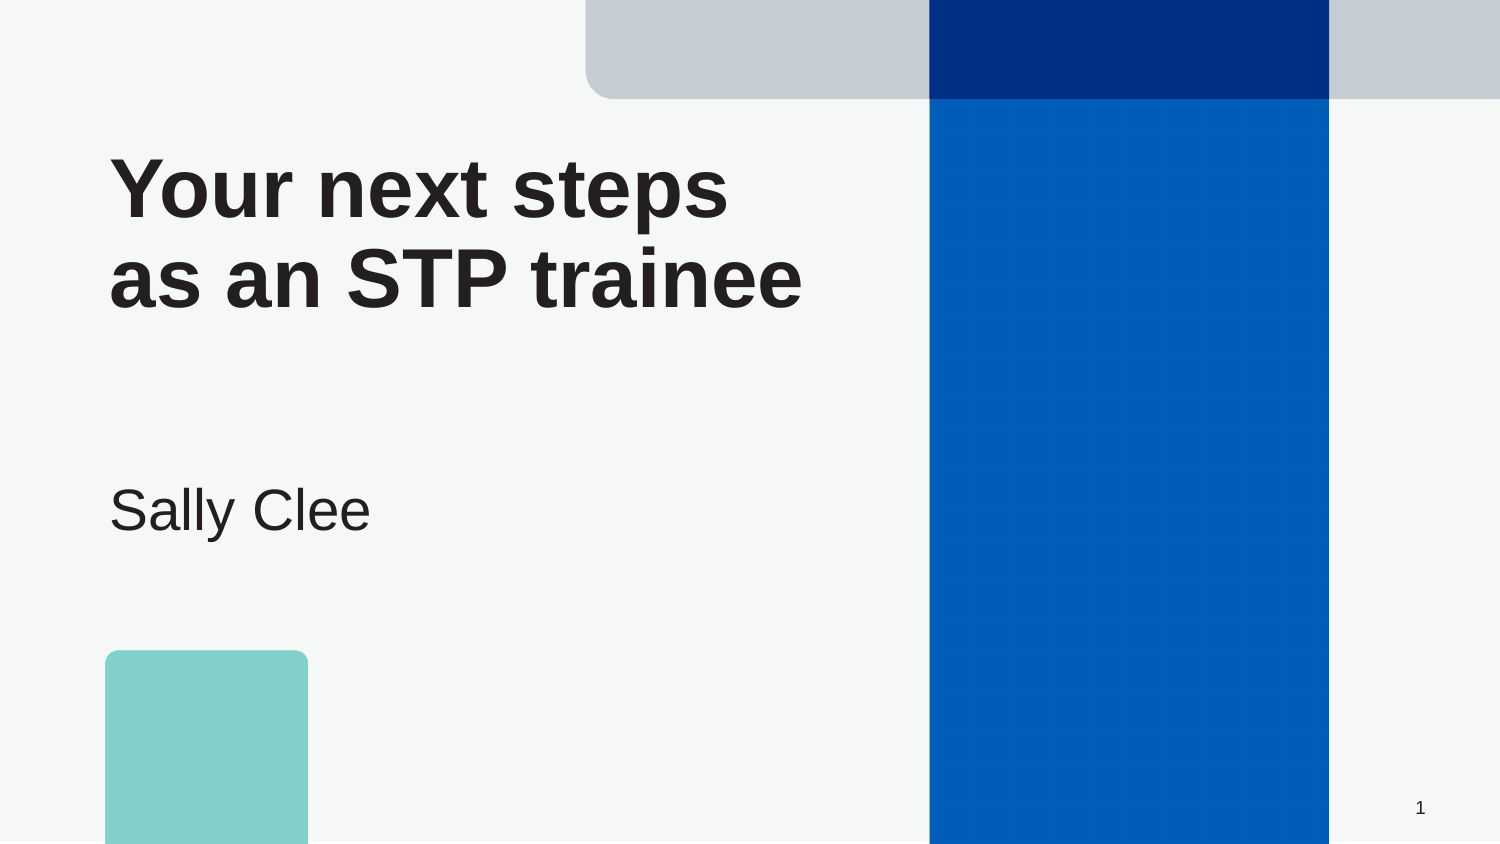

Your next steps as an STP trainee
# Sally Clee